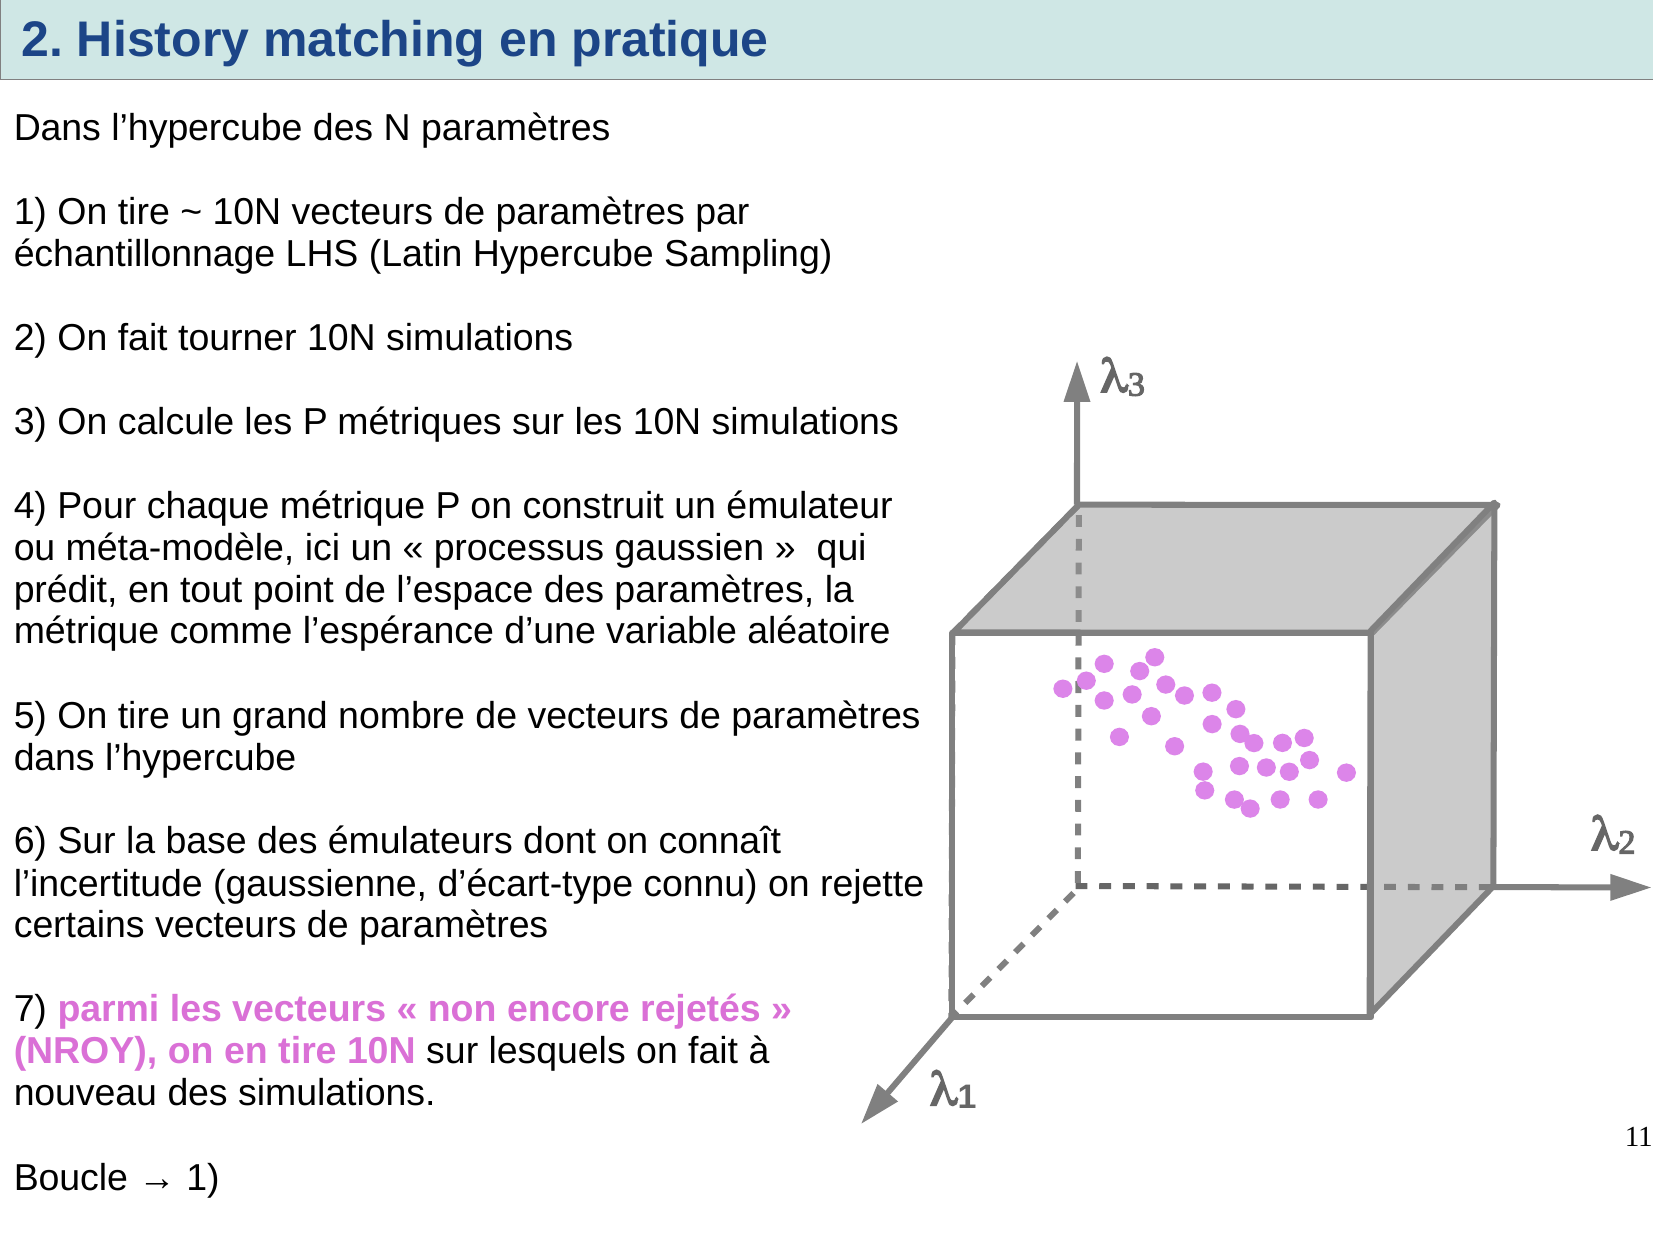

2. History matching en pratique
Dans l’hypercube des N paramètres
1) On tire ~ 10N vecteurs de paramètres par échantillonnage LHS (Latin Hypercube Sampling)
2) On fait tourner 10N simulations
3) On calcule les P métriques sur les 10N simulations
4) Pour chaque métrique P on construit un émulateur ou méta-modèle, ici un « processus gaussien » qui prédit, en tout point de l’espace des paramètres, la métrique comme l’espérance d’une variable aléatoire
5) On tire un grand nombre de vecteurs de paramètres dans l’hypercube
6) Sur la base des émulateurs dont on connaît l’incertitude (gaussienne, d’écart-type connu) on rejette certains vecteurs de paramètres
7) parmi les vecteurs « non encore rejetés » (NROY), on en tire 10N sur lesquels on fait à
nouveau des simulations.
Boucle → 1)
l3
l2
l1
11